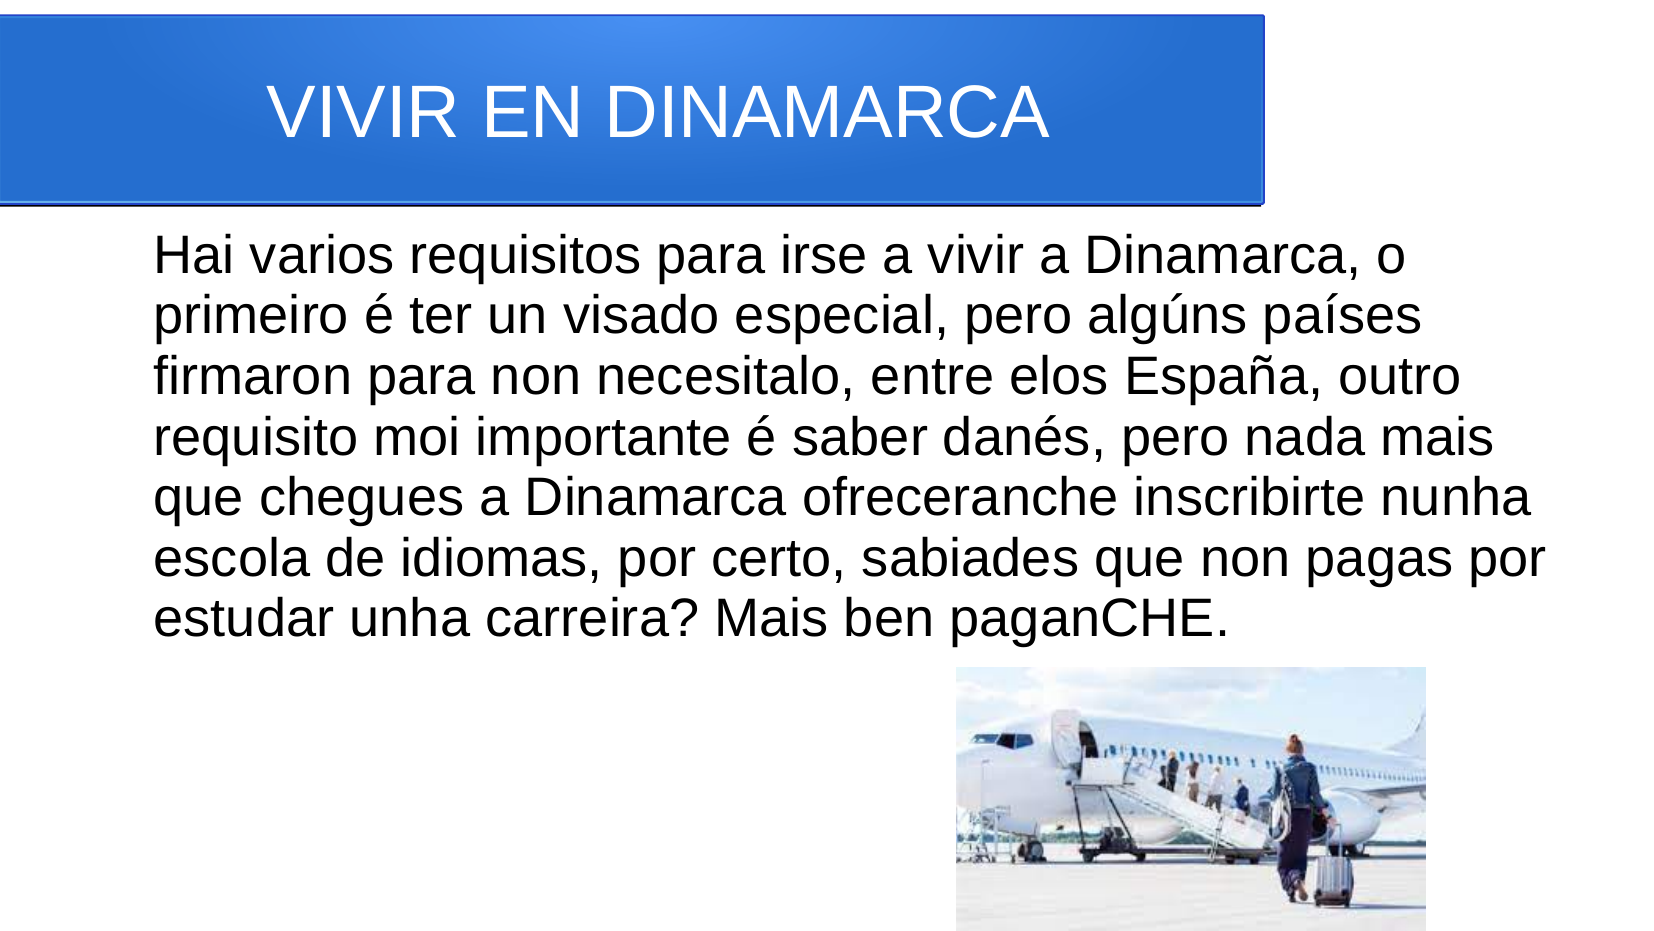

# VIVIR EN DINAMARCA
Hai varios requisitos para irse a vivir a Dinamarca, o primeiro é ter un visado especial, pero algúns países firmaron para non necesitalo, entre elos España, outro requisito moi importante é saber danés, pero nada mais que chegues a Dinamarca ofreceranche inscribirte nunha escola de idiomas, por certo, sabiades que non pagas por estudar unha carreira? Mais ben paganCHE.